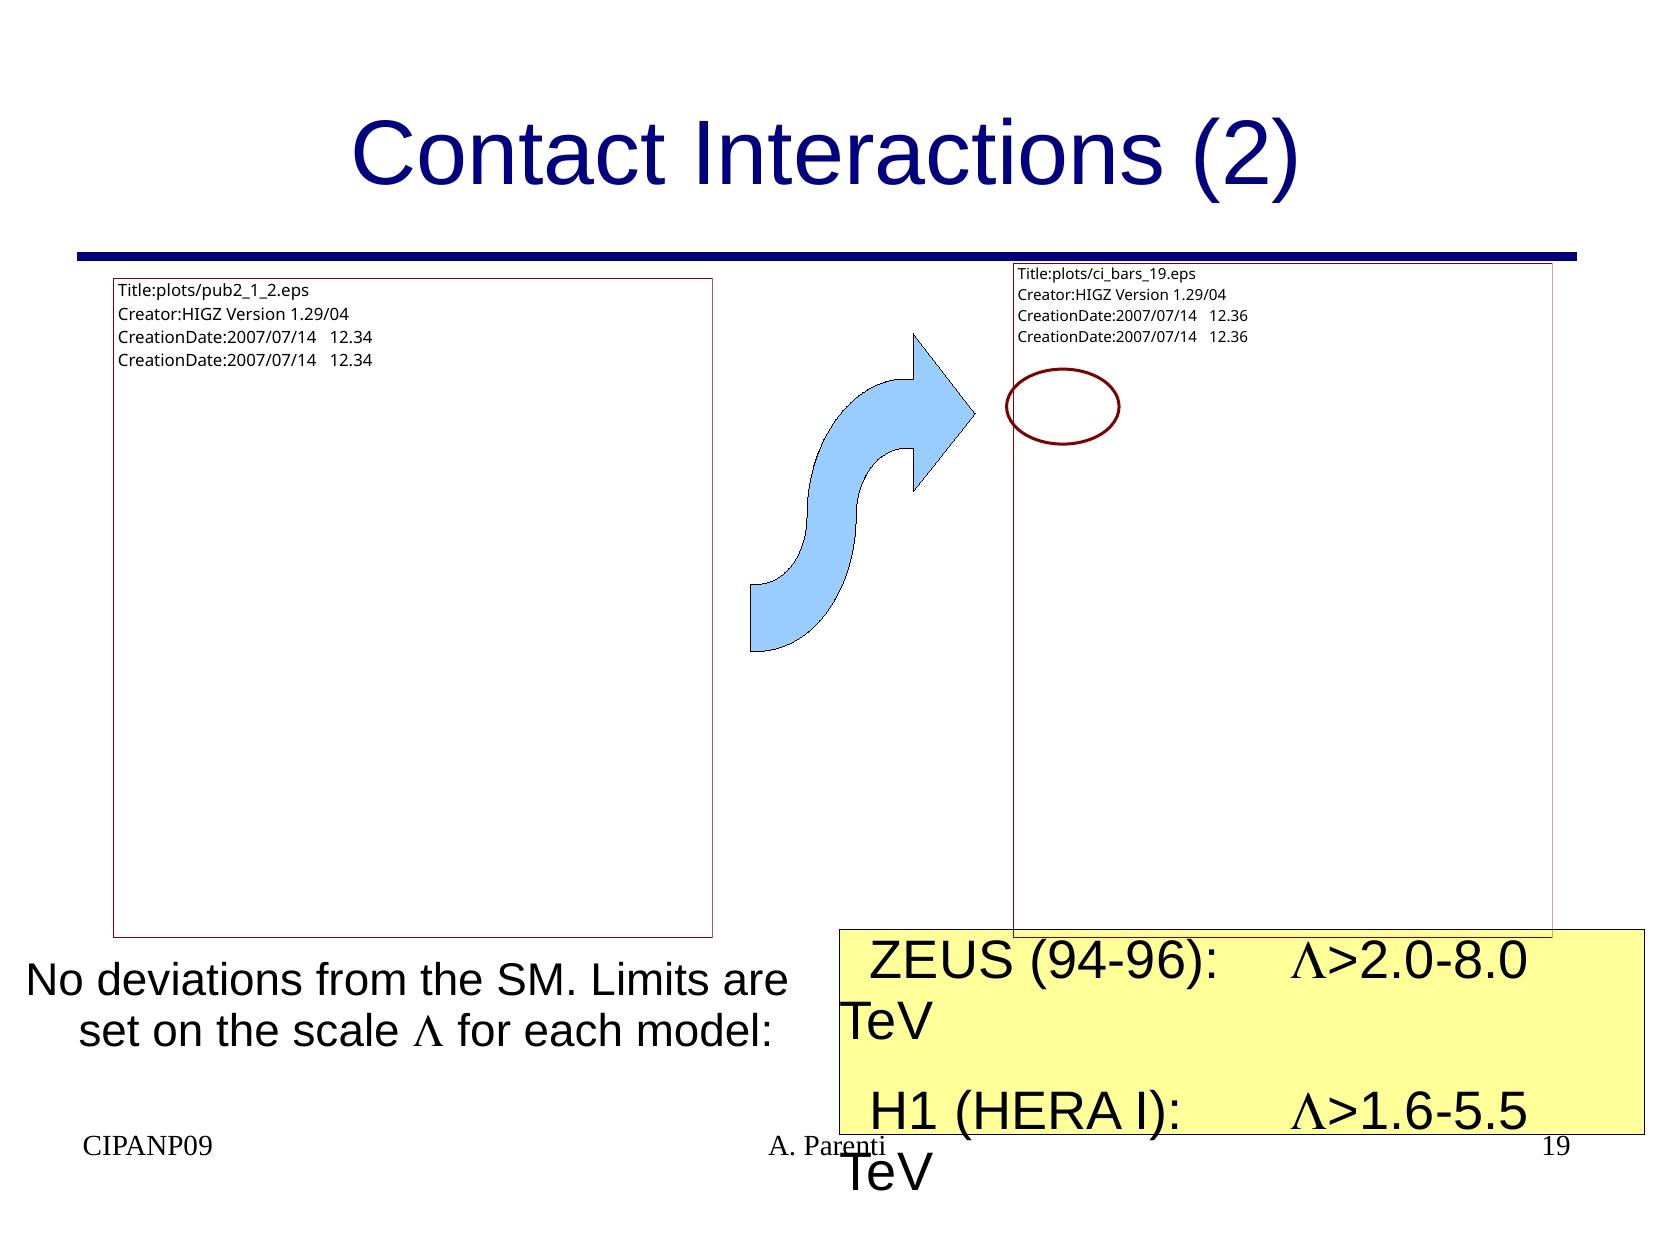

# Contact Interactions (2)
 ZEUS (94-96):	L>2.0-8.0 TeV
 H1 (HERA I):		L>1.6-5.5 TeV
No deviations from the SM. Limits are set on the scale L for each model:
19